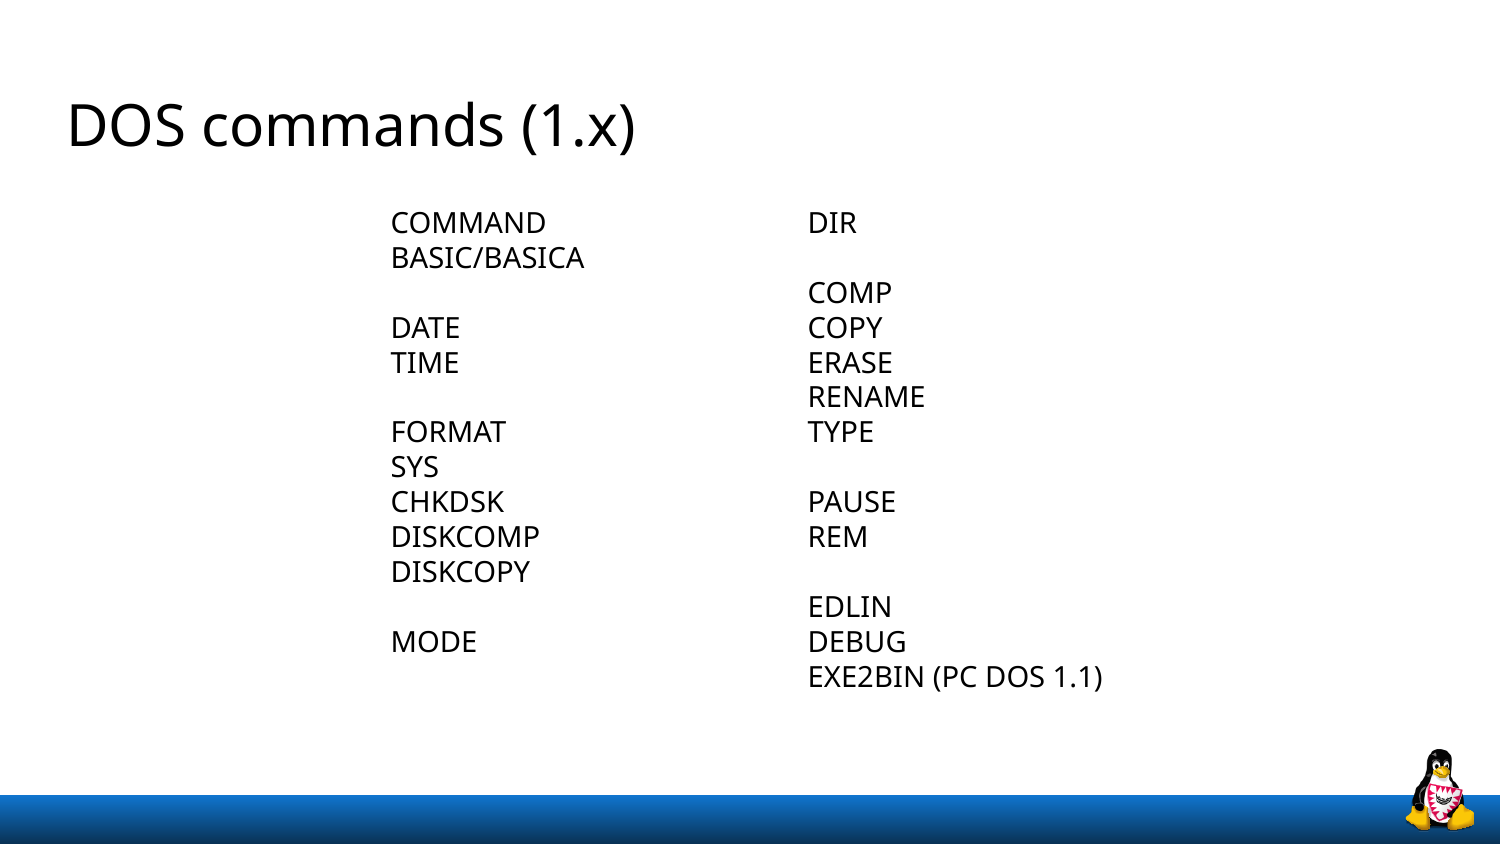

DOS commands (1.x)
# COMMAND
BASIC/BASICA
DATE
TIME
FORMAT
SYS
CHKDSK
DISKCOMP
DISKCOPY
MODE
DIR
COMP
COPY
ERASE
RENAME
TYPE
PAUSE
REM
EDLIN
DEBUG
EXE2BIN (PC DOS 1.1)